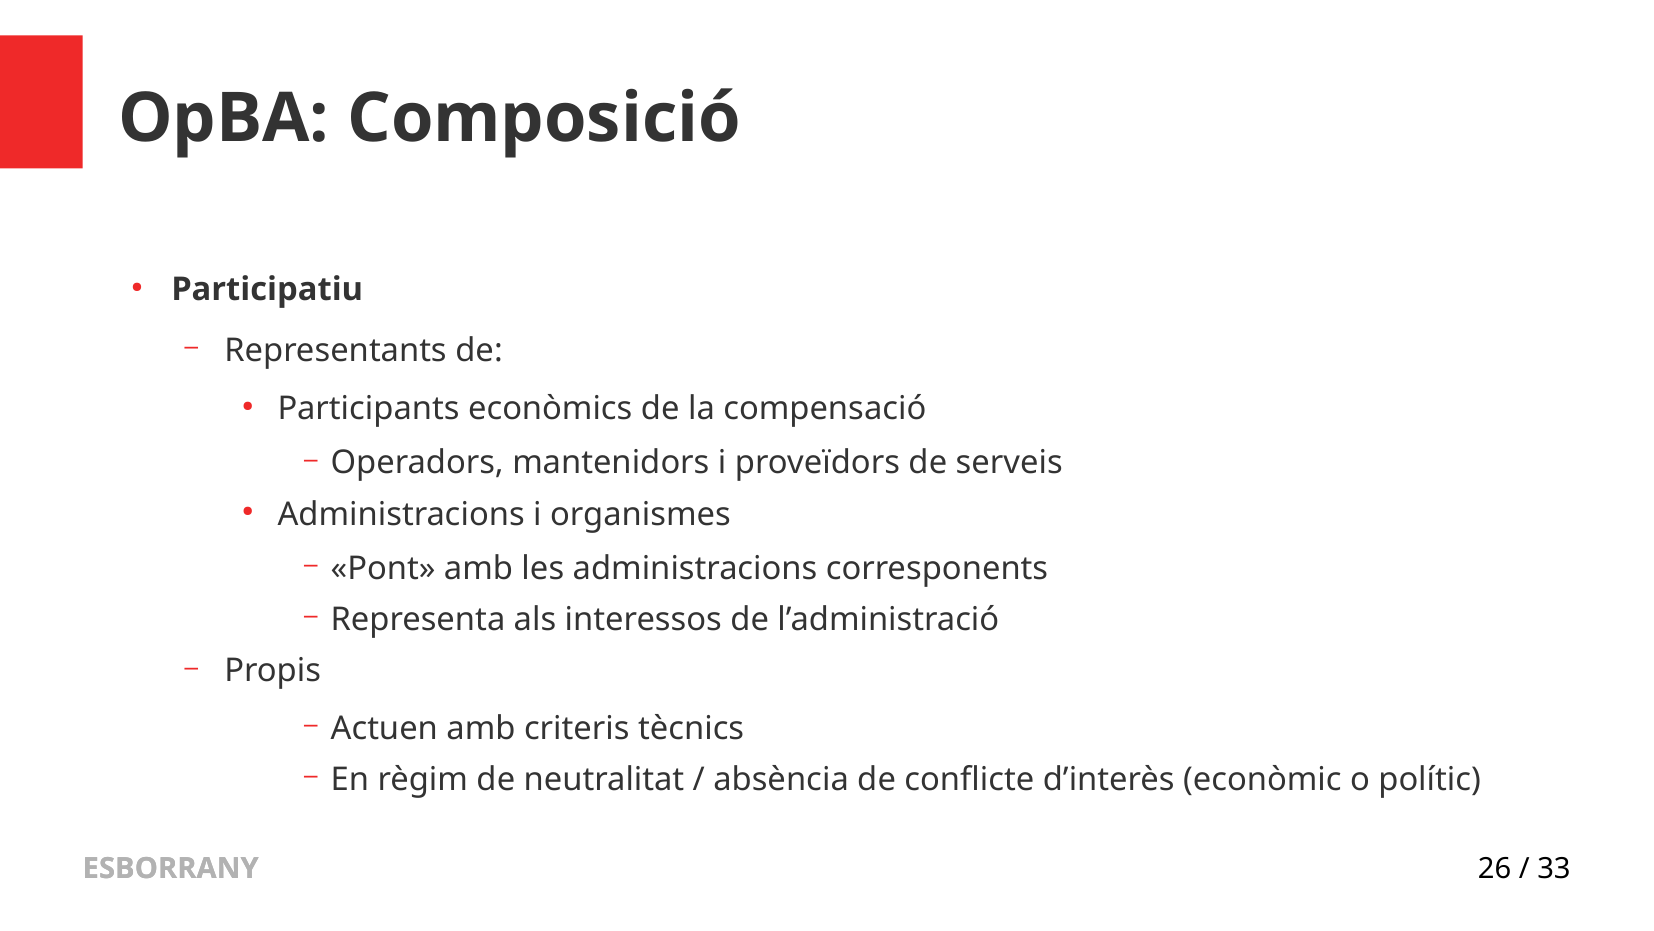

# OpBA: Composició
Participatiu
Representants de:
Participants econòmics de la compensació
Operadors, mantenidors i proveïdors de serveis
Administracions i organismes
«Pont» amb les administracions corresponents
Representa als interessos de l’administració
Propis
Actuen amb criteris tècnics
En règim de neutralitat / absència de conflicte d’interès (econòmic o polític)
26